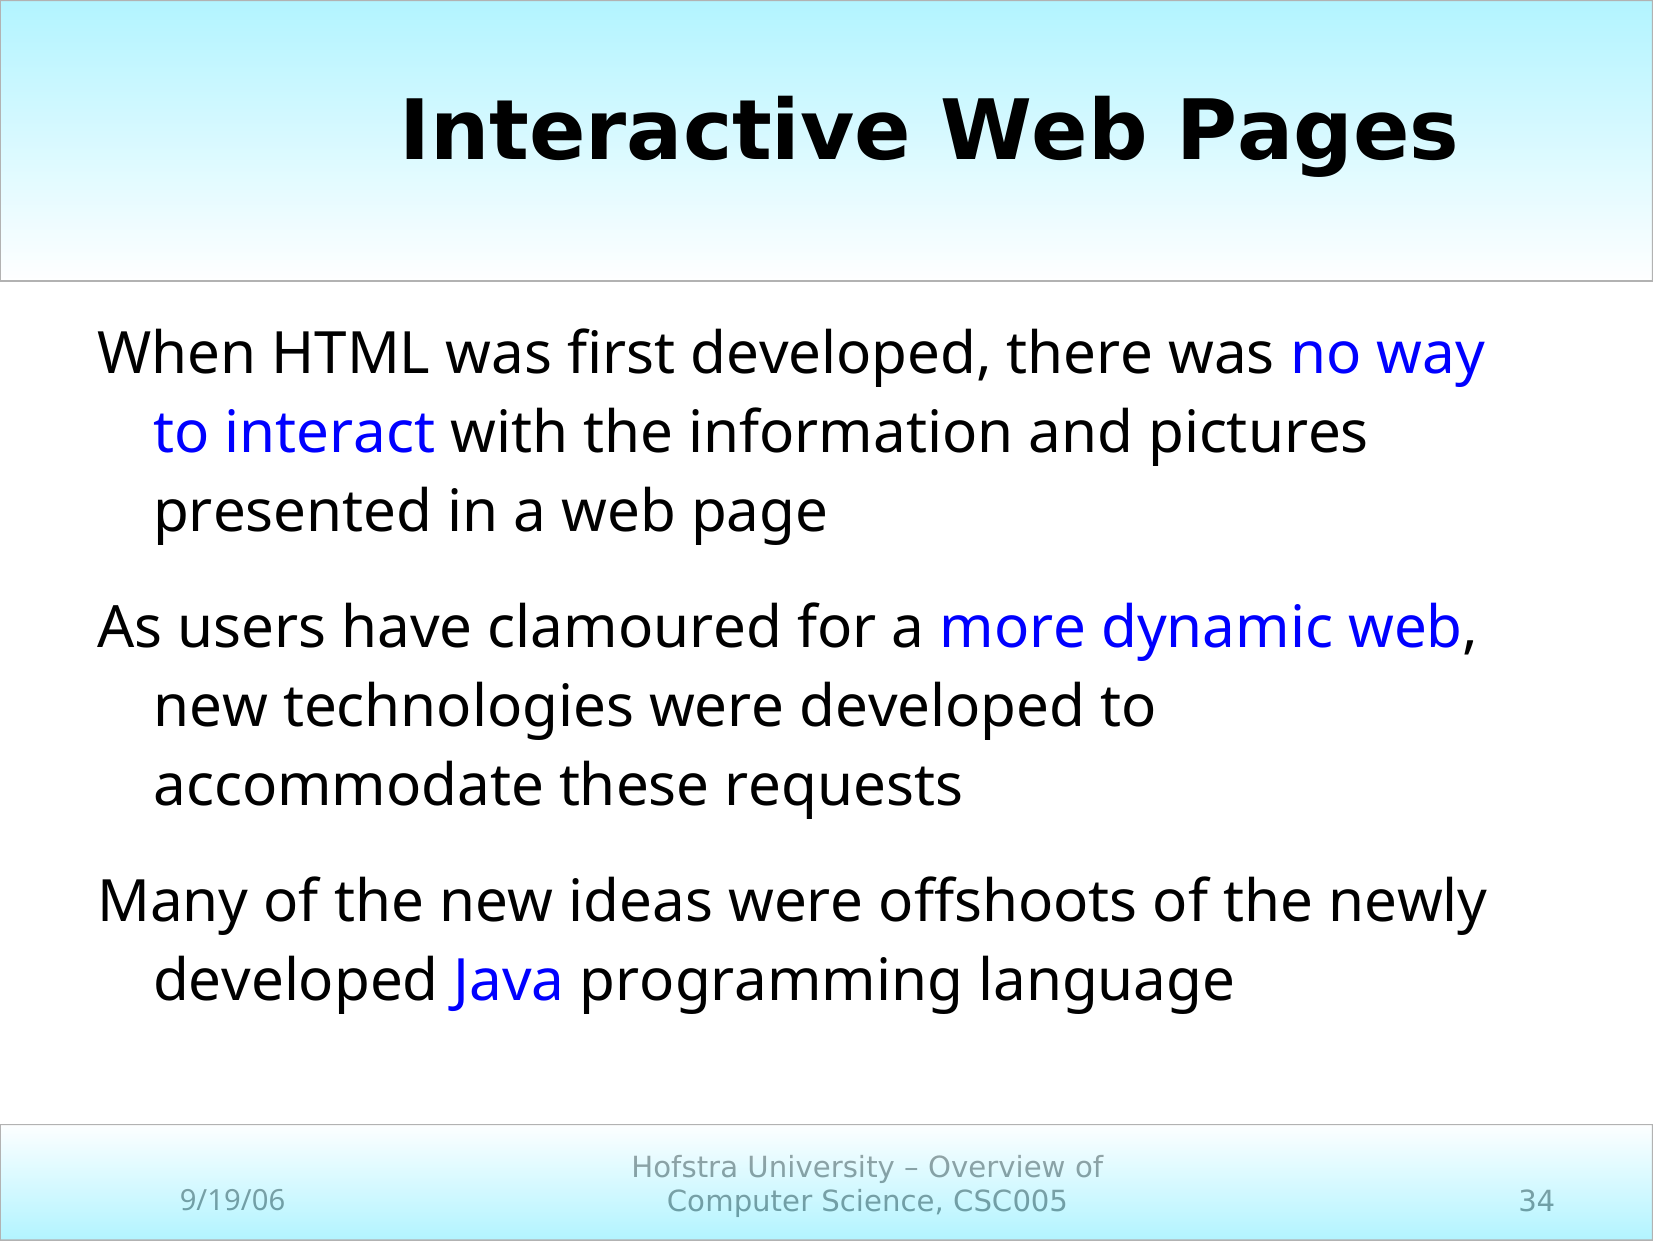

# Interactive Web Pages
When HTML was first developed, there was no way to interact with the information and pictures presented in a web page
As users have clamoured for a more dynamic web, new technologies were developed to accommodate these requests
Many of the new ideas were offshoots of the newly developed Java programming language
34